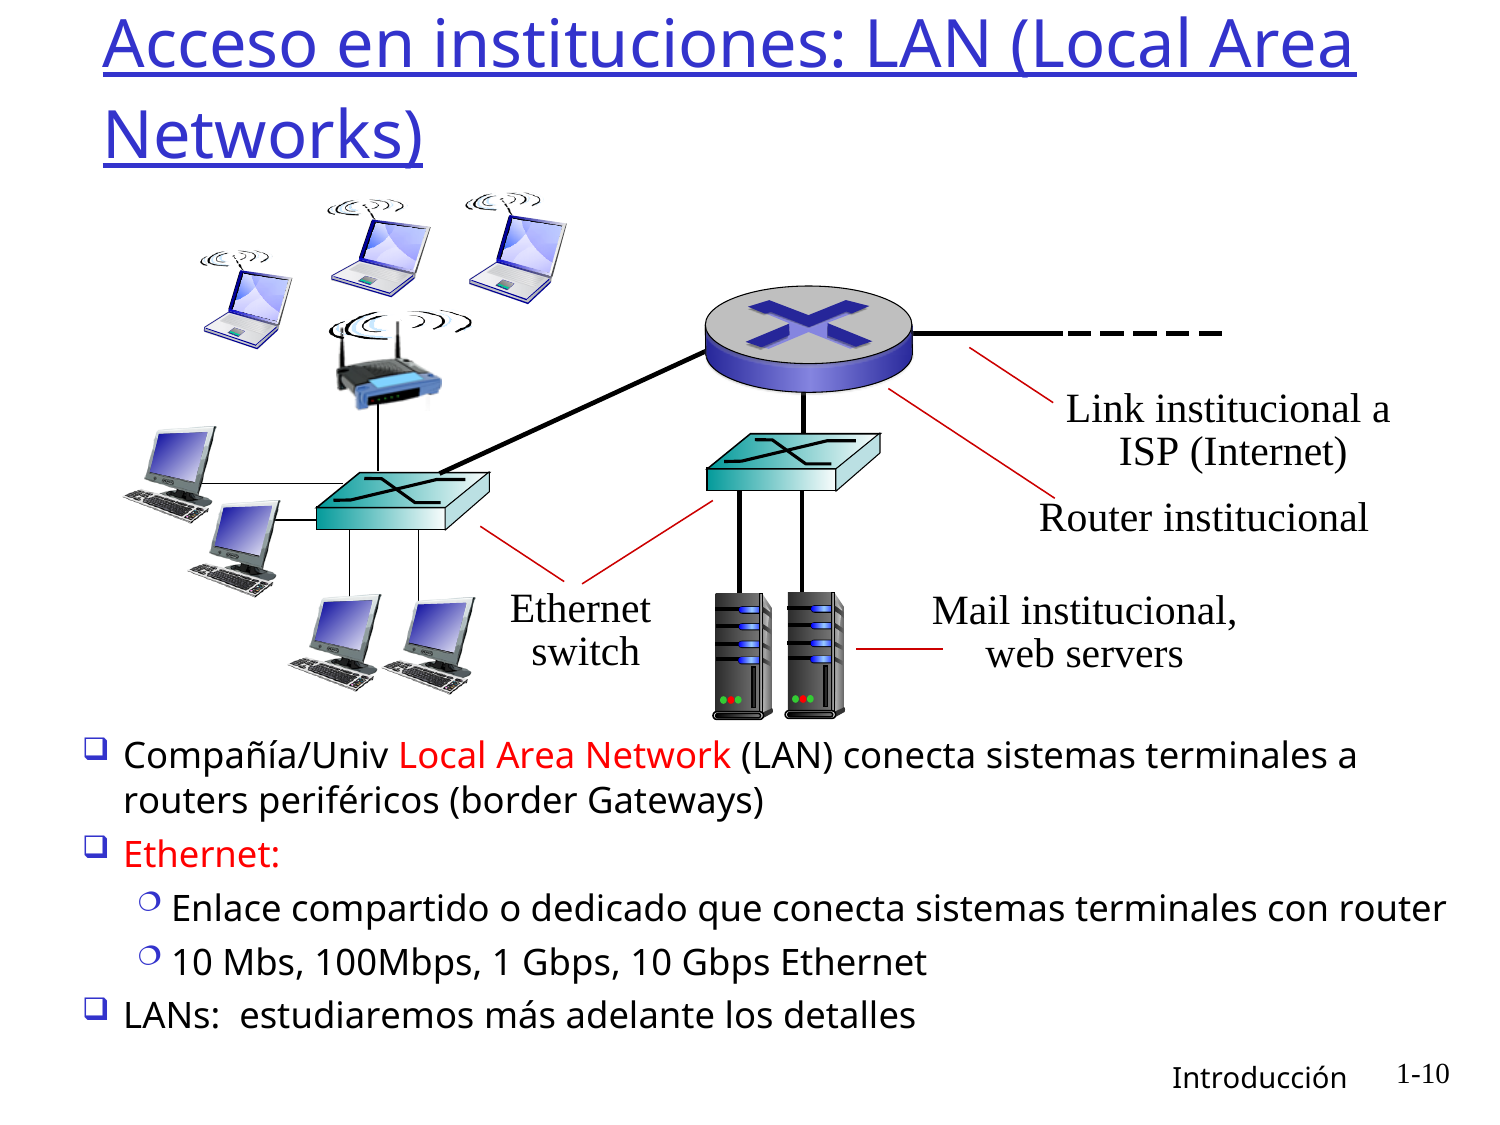

# Acceso en instituciones: LAN (Local Area Networks)
Link institucional a
ISP (Internet)
Router institucional
Ethernet
switch
Mail institucional,
web servers
Compañía/Univ Local Area Network (LAN) conecta sistemas terminales a routers periféricos (border Gateways)
Ethernet:
Enlace compartido o dedicado que conecta sistemas terminales con router
10 Mbs, 100Mbps, 1 Gbps, 10 Gbps Ethernet
LANs: estudiaremos más adelante los detalles
ELO322
Introducción
10